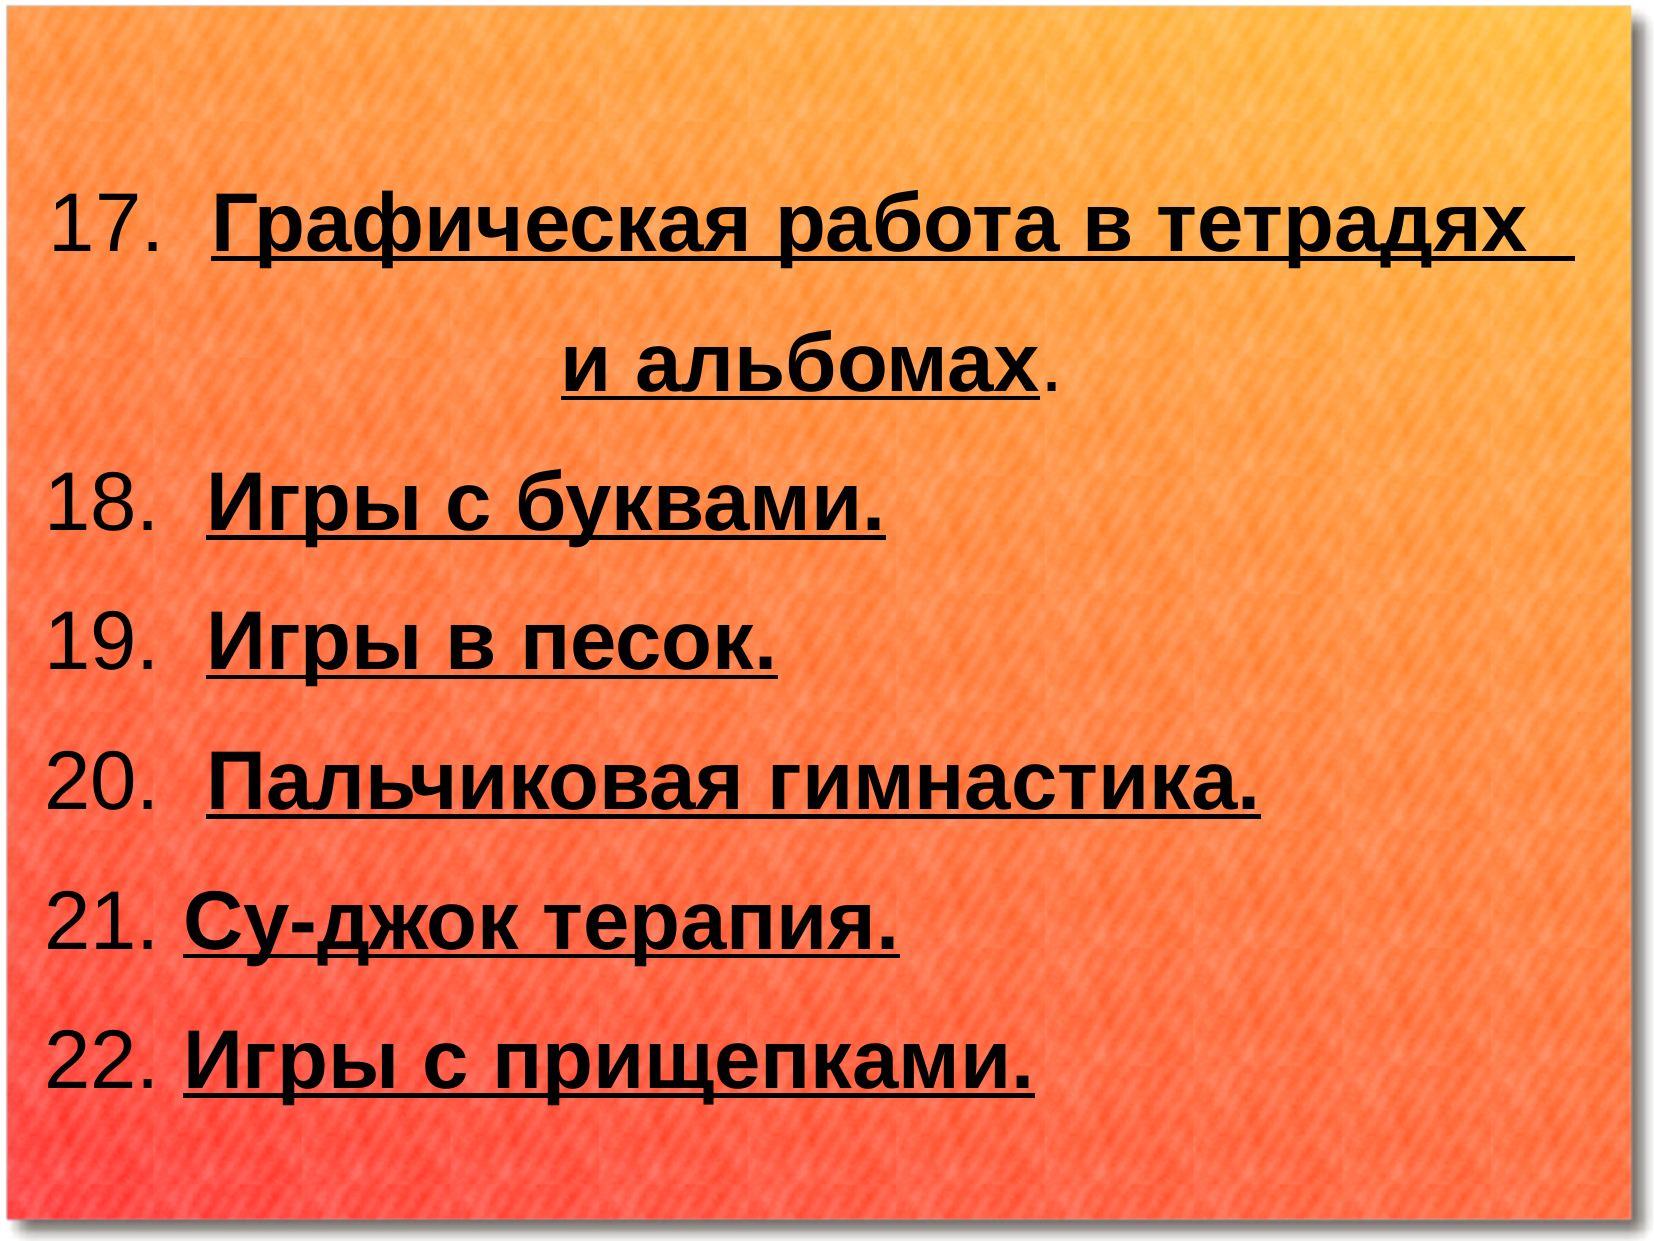

17. Графическая работа в тетрадях и альбомах.
18. Игры с буквами.
19. Игры в песок.
20. Пальчиковая гимнастика.
21. Су-джок терапия.
22. Игры с прищепками.